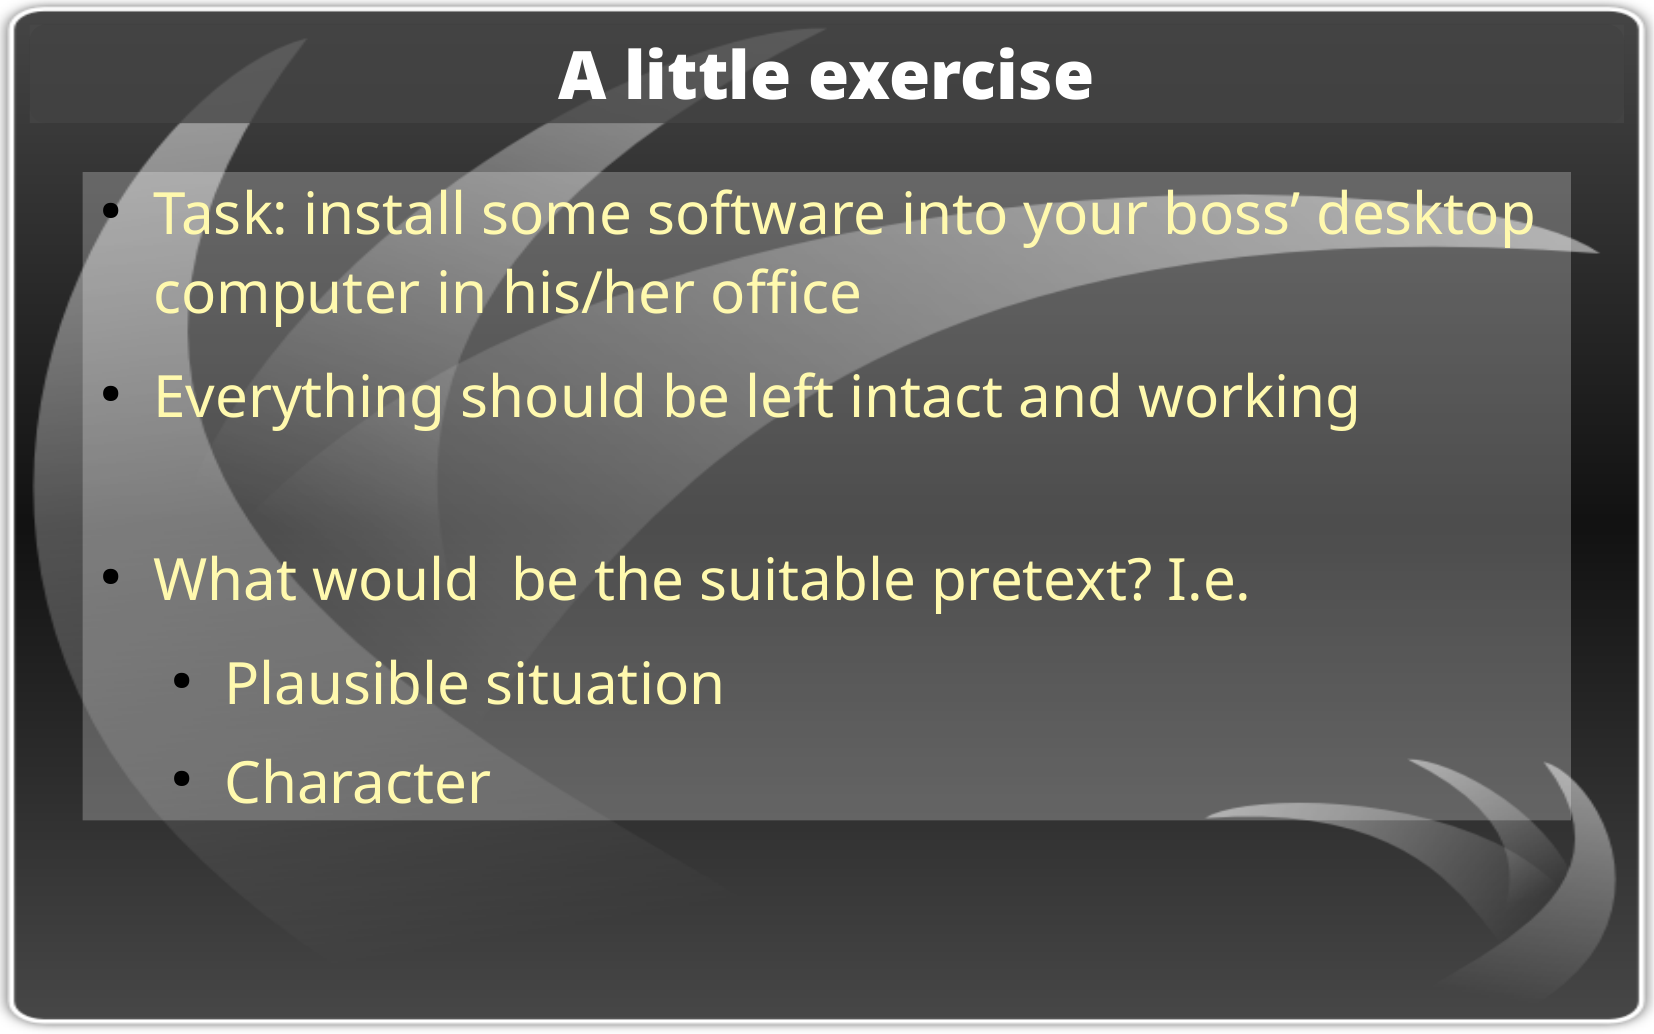

# A little exercise
Task: install some software into your boss’ desktop computer in his/her office
Everything should be left intact and working
What would be the suitable pretext? I.e.
Plausible situation
Character